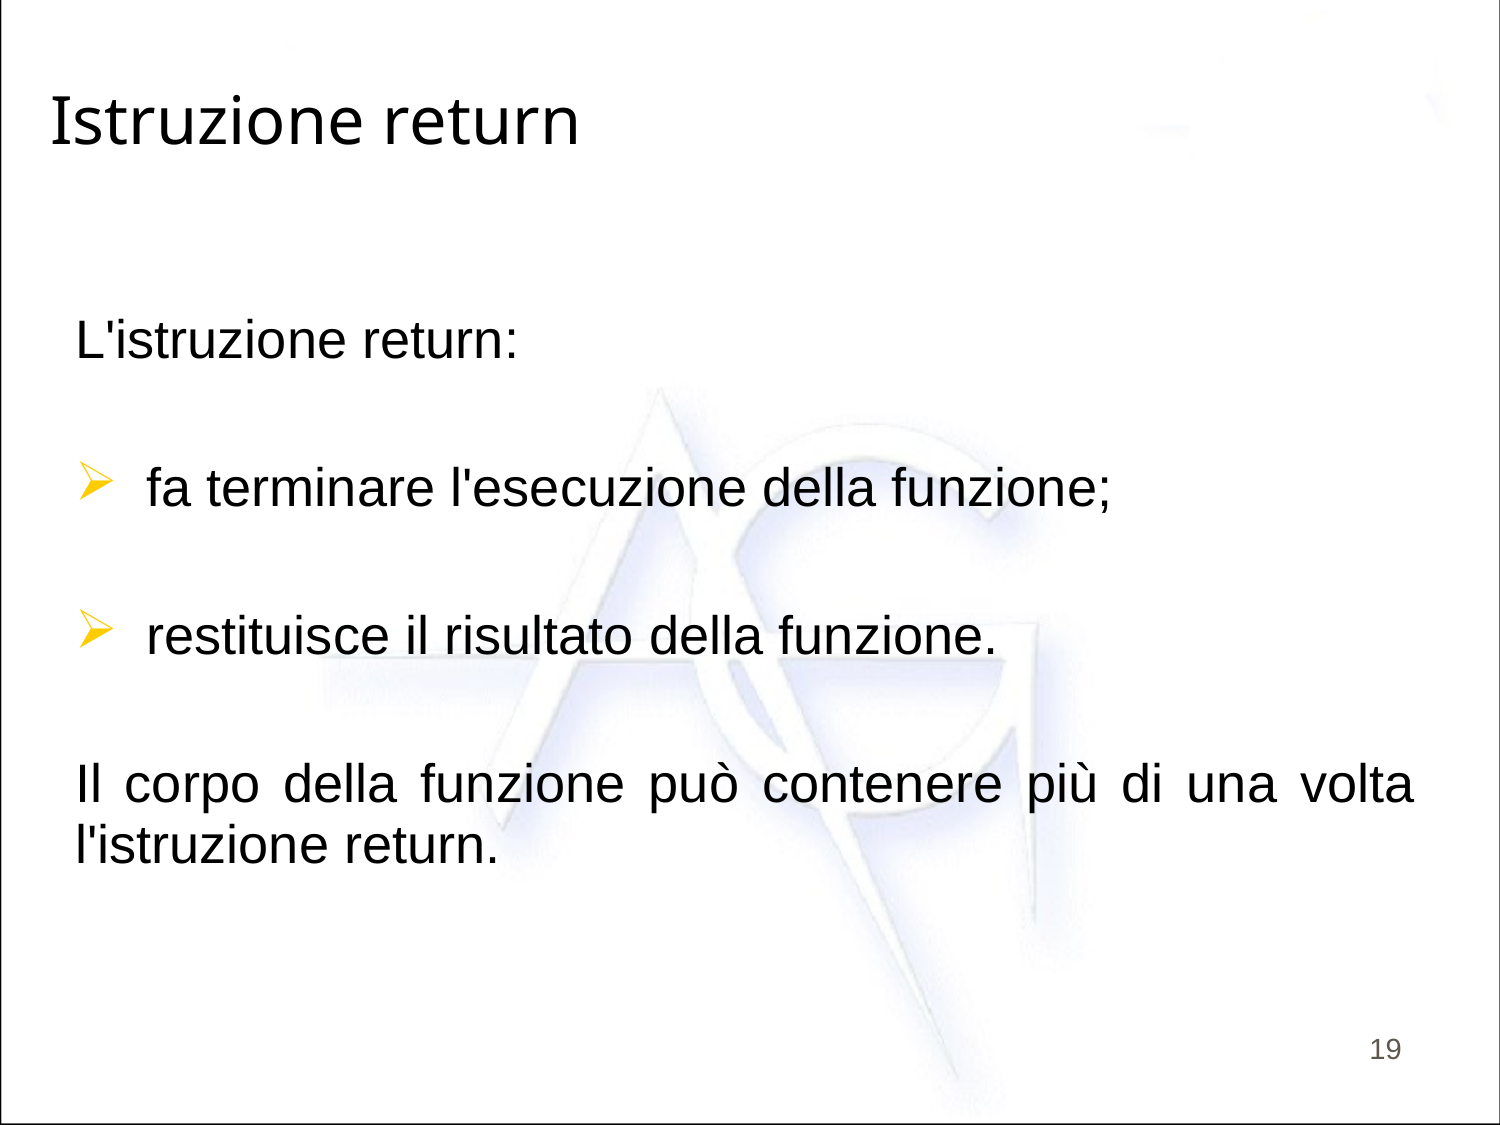

# Istruzione return
L'istruzione return:
 fa terminare l'esecuzione della funzione;
 restituisce il risultato della funzione.
Il corpo della funzione può contenere più di una volta l'istruzione return.
19